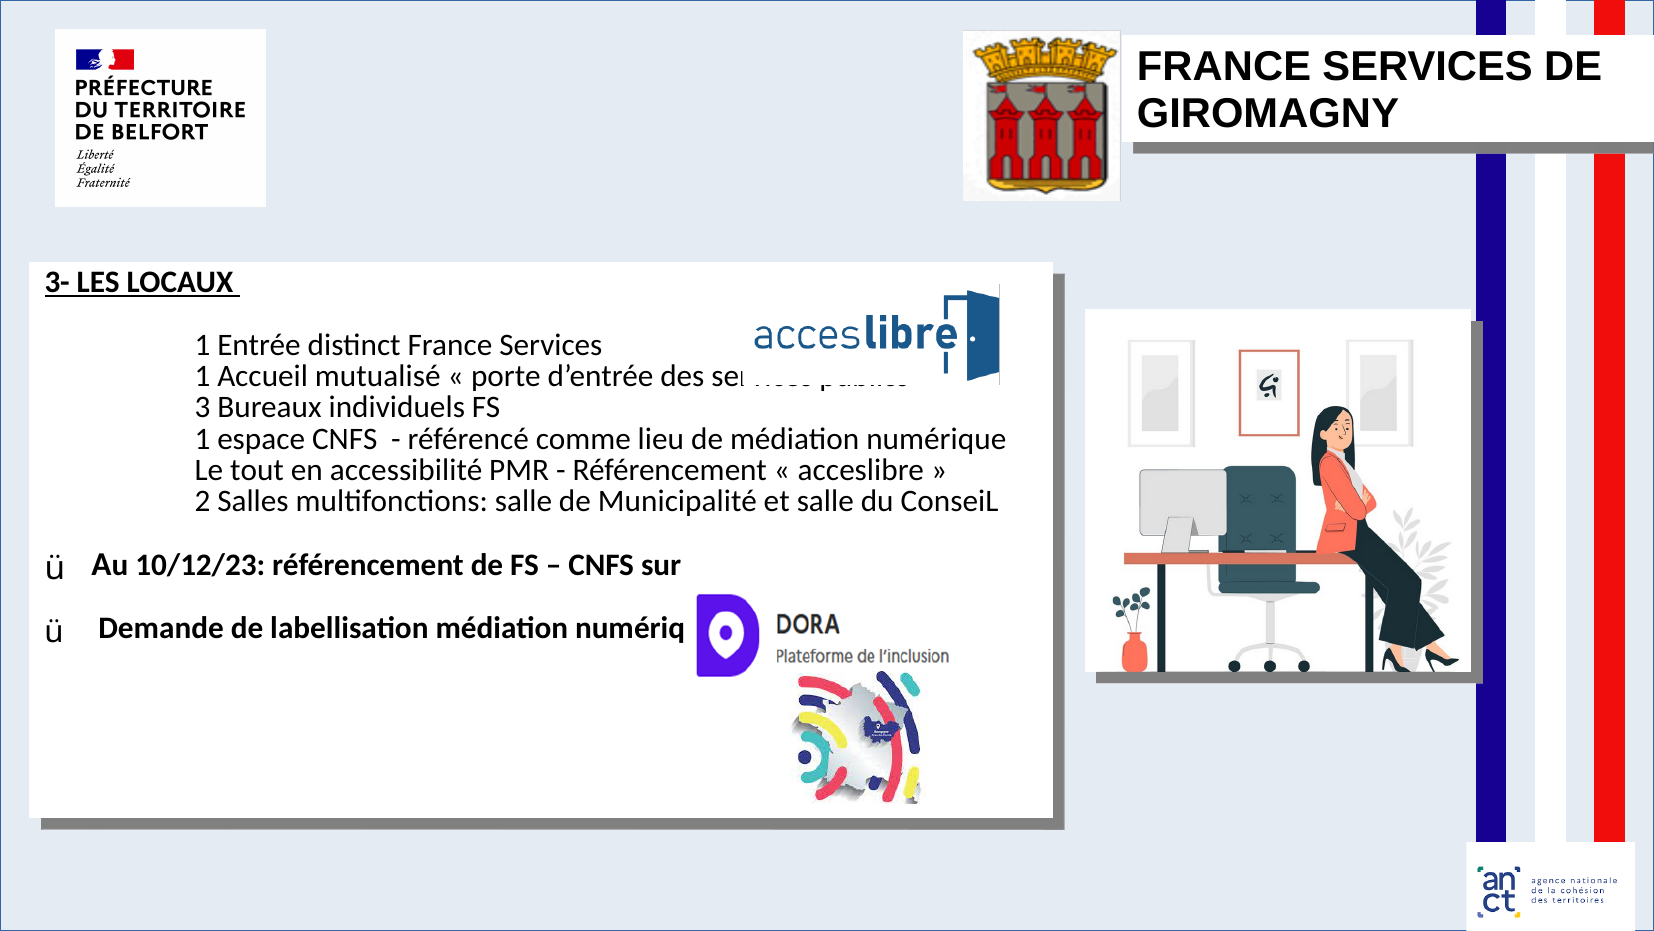

FRANCE SERVICES DE GIROMAGNY
3- LES LOCAUX
1 Entrée distinct France Services
1 Accueil mutualisé « porte d’entrée des services publics »
3 Bureaux individuels FS
1 espace CNFS - référencé comme lieu de médiation numérique
Le tout en accessibilité PMR - Référencement « acceslibre »
2 Salles multifonctions: salle de Municipalité et salle du ConseiL
Au 10/12/23: référencement de FS – CNFS sur
 Demande de labellisation médiation numérique BFC